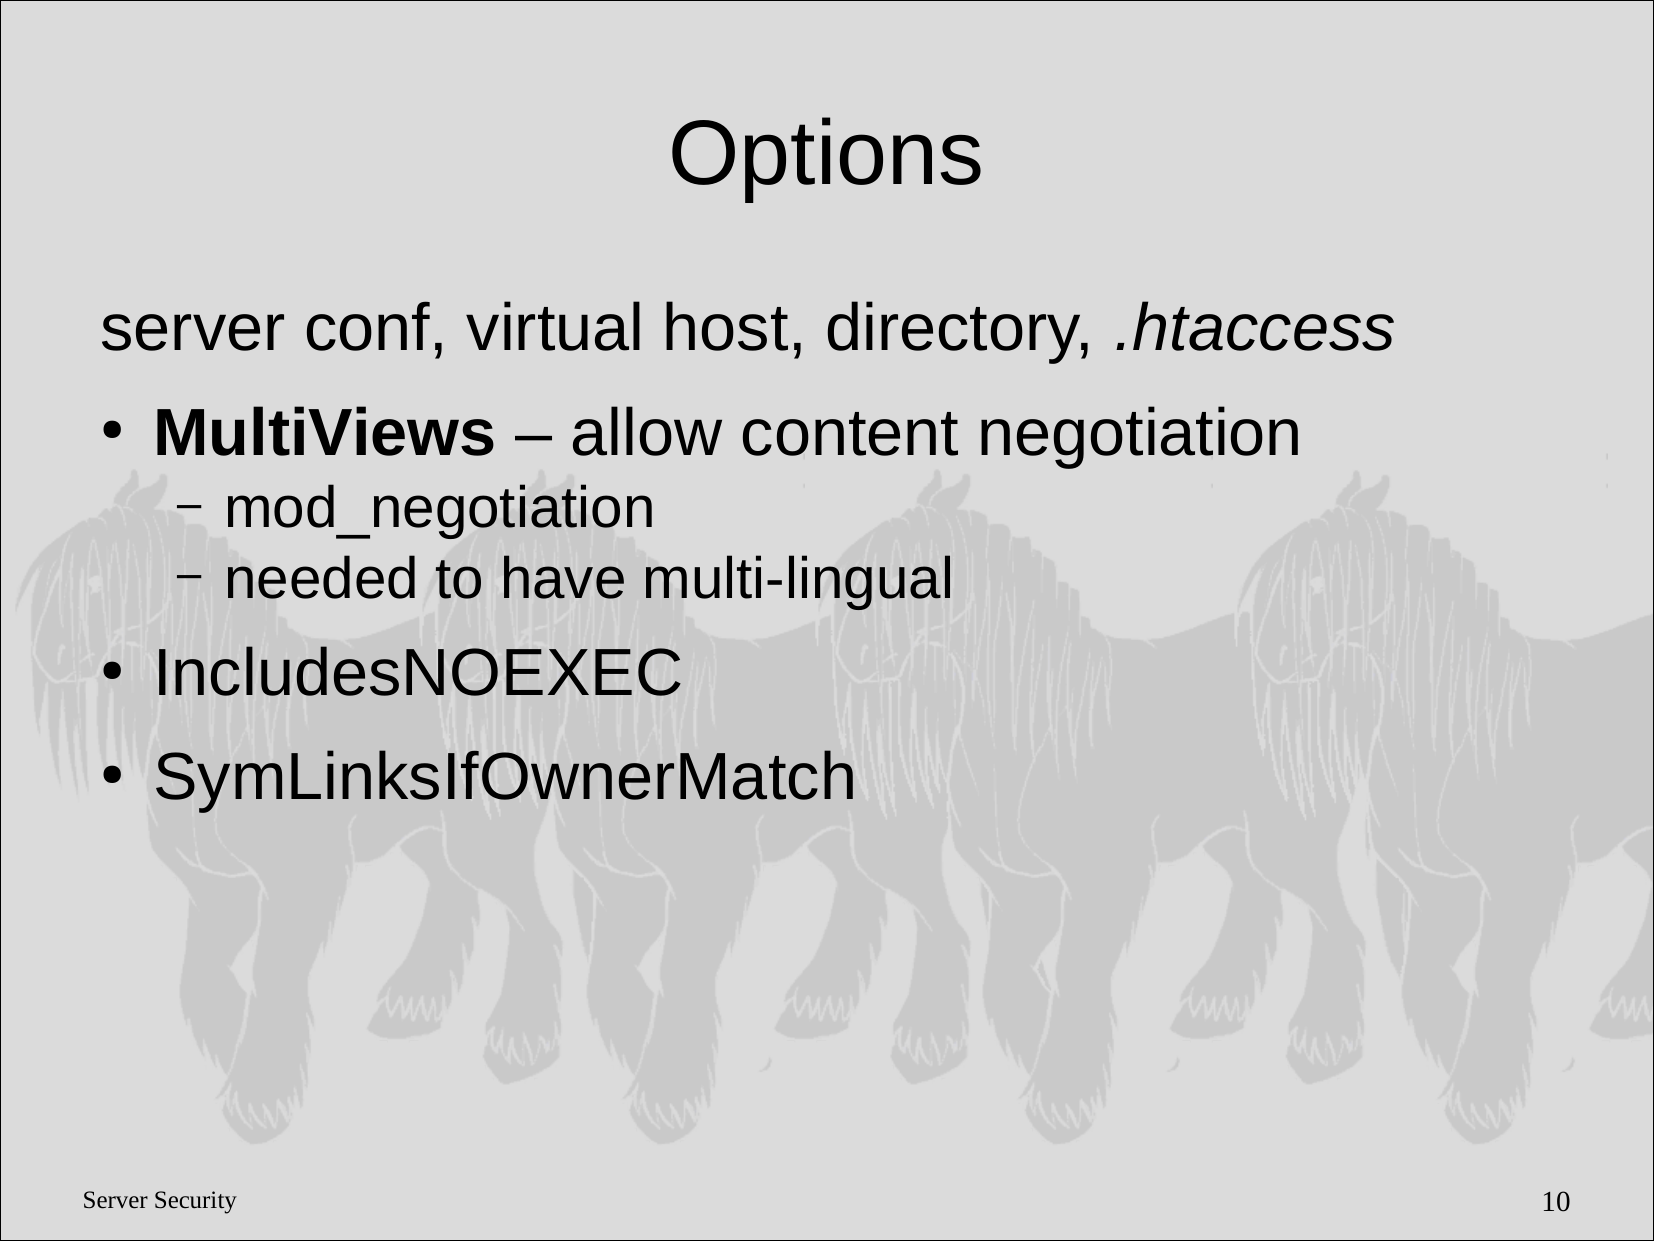

# Options
server conf, virtual host, directory, .htaccess
MultiViews – allow content negotiation
mod_negotiation
needed to have multi-lingual
IncludesNOEXEC
SymLinksIfOwnerMatch